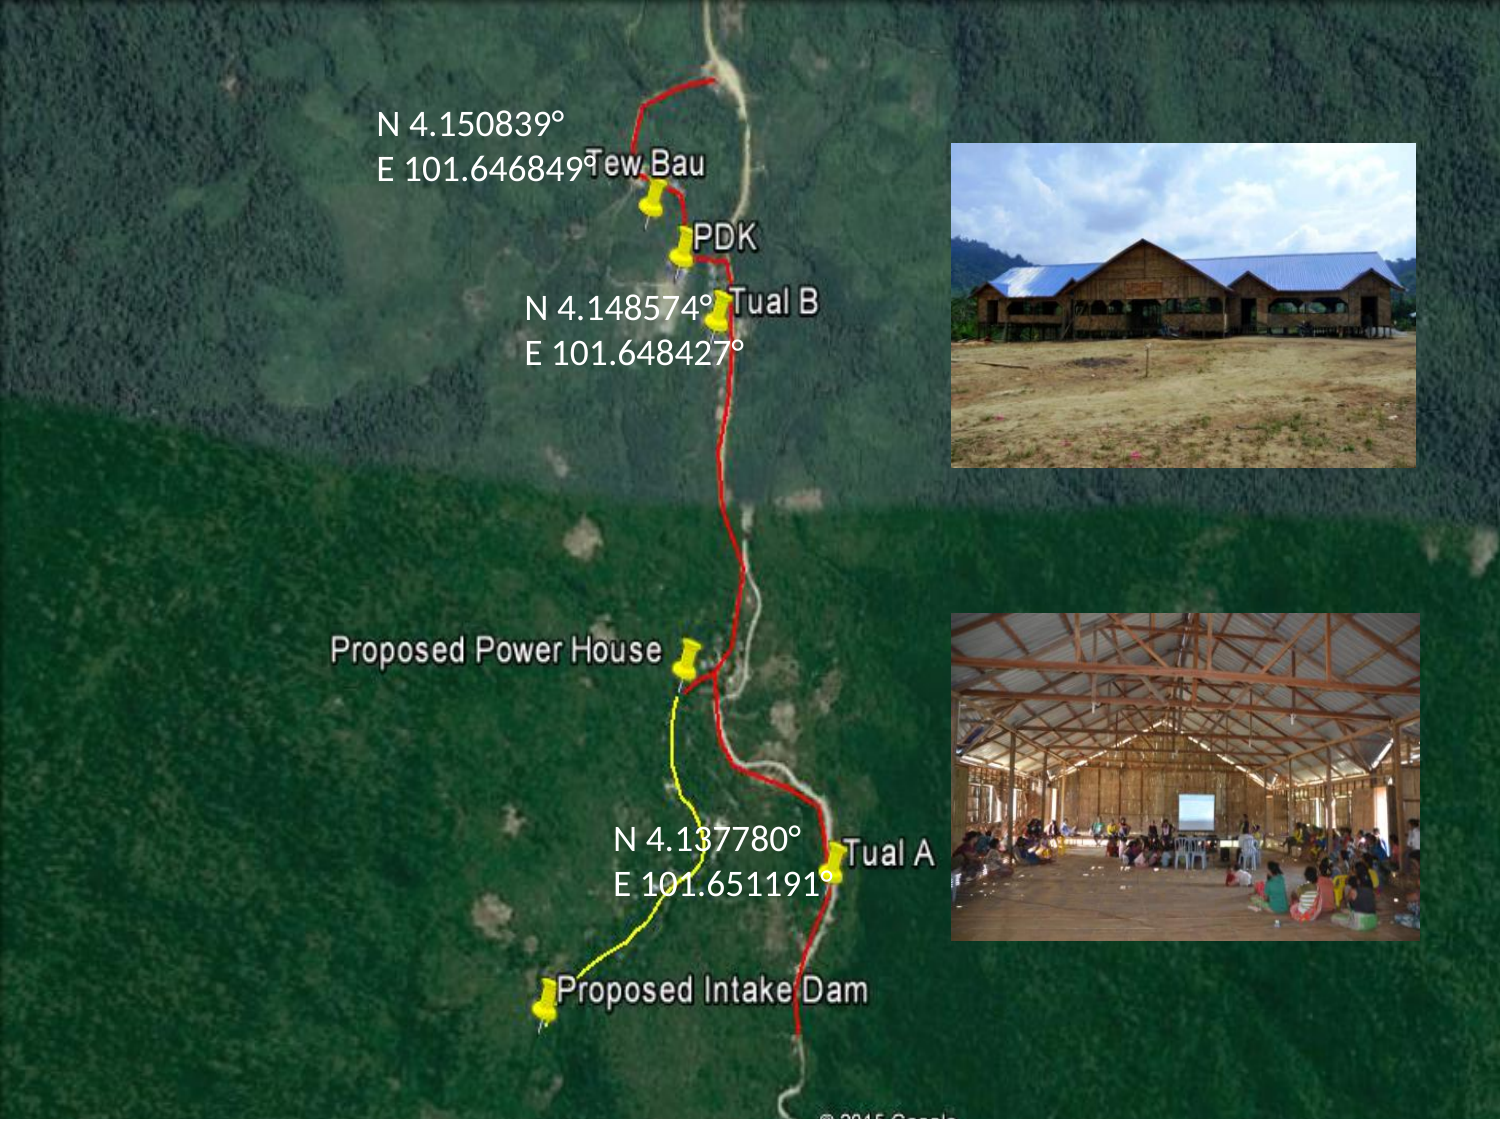

N 4.150839°
E 101.646849°
#
N 4.148574°
E 101.648427°
N 4.137780°
E 101.651191°
Corporate Affairs